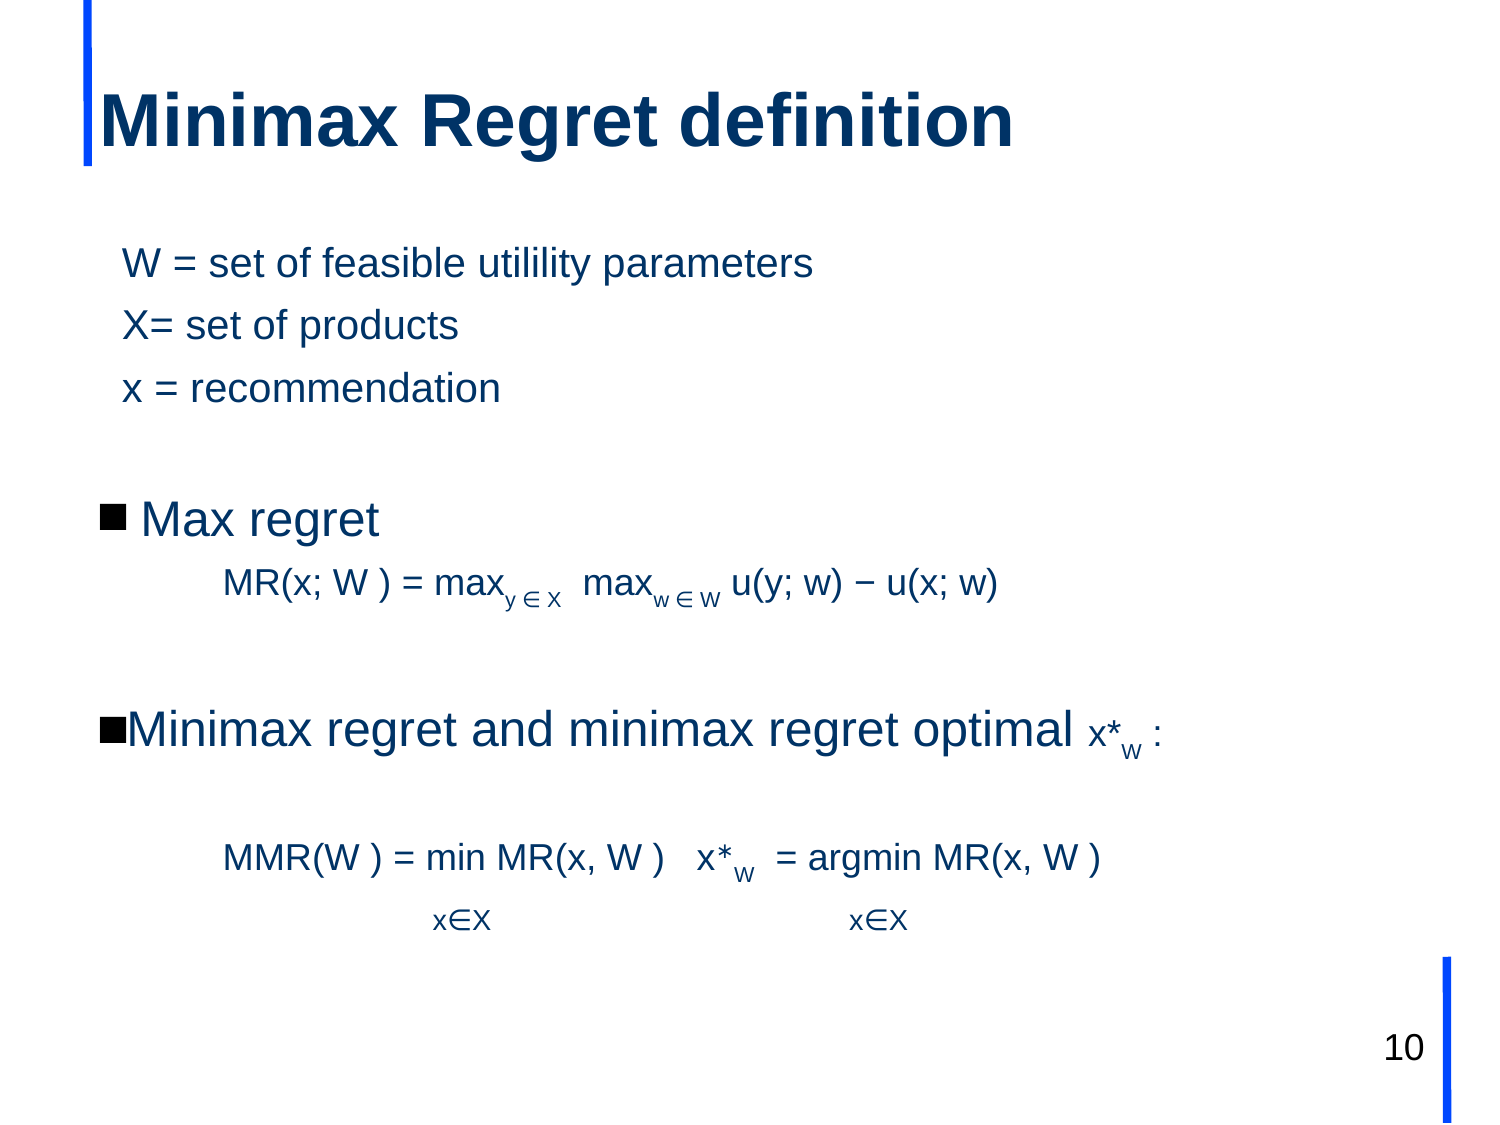

# Minimax Regret definition
W = set of feasible utilility parameters
X= set of products
x = recommendation
 Max regret
 MR(x; W ) = maxy ∈ X maxw ∈ W u(y; w) − u(x; w)
Minimax regret and minimax regret optimal x*W :
 MMR(W ) = min MR(x, W ) x∗W = argmin MR(x, W )
 x∈X 		 x∈X
10